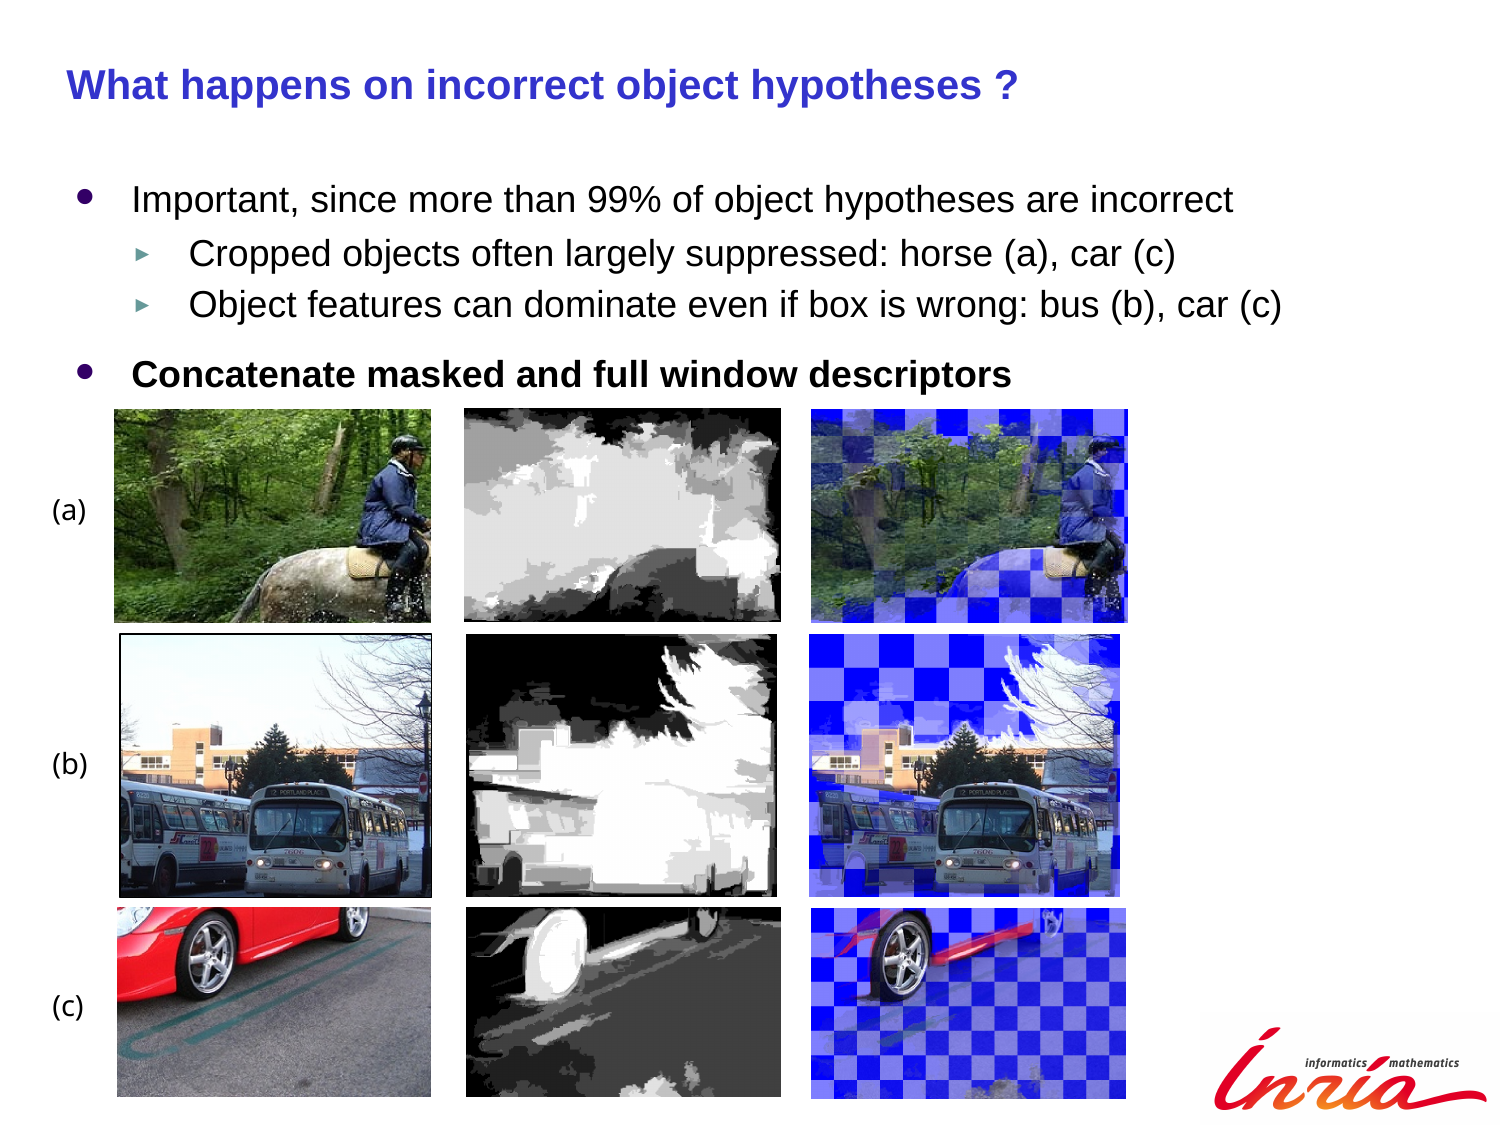

# What happens on incorrect object hypotheses ?
Important, since more than 99% of object hypotheses are incorrect
Cropped objects often largely suppressed: horse (a), car (c)
Object features can dominate even if box is wrong: bus (b), car (c)
Concatenate masked and full window descriptors
(a)
(b)
(c)